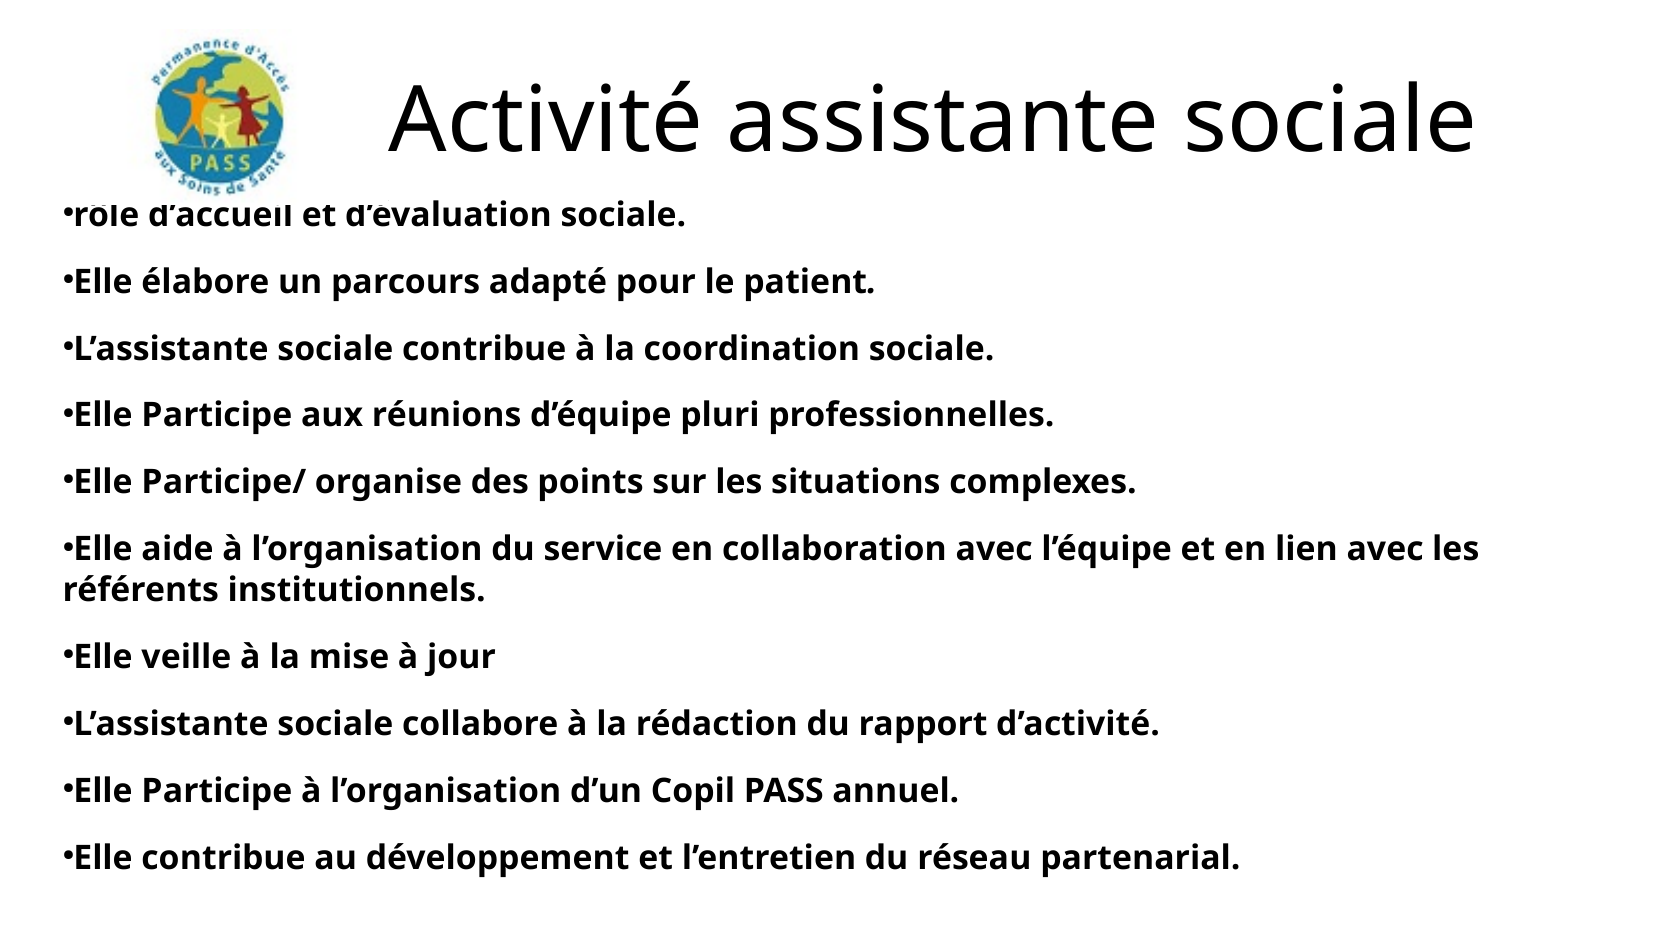

# Activité assistante sociale
rôle d’accueil et d’évaluation sociale.
Elle élabore un parcours adapté pour le patient.
L’assistante sociale contribue à la coordination sociale.
Elle Participe aux réunions d’équipe pluri professionnelles.
Elle Participe/ organise des points sur les situations complexes.
Elle aide à l’organisation du service en collaboration avec l’équipe et en lien avec les référents institutionnels.
Elle veille à la mise à jour
L’assistante sociale collabore à la rédaction du rapport d’activité.
Elle Participe à l’organisation d’un Copil PASS annuel.
Elle contribue au développement et l’entretien du réseau partenarial.